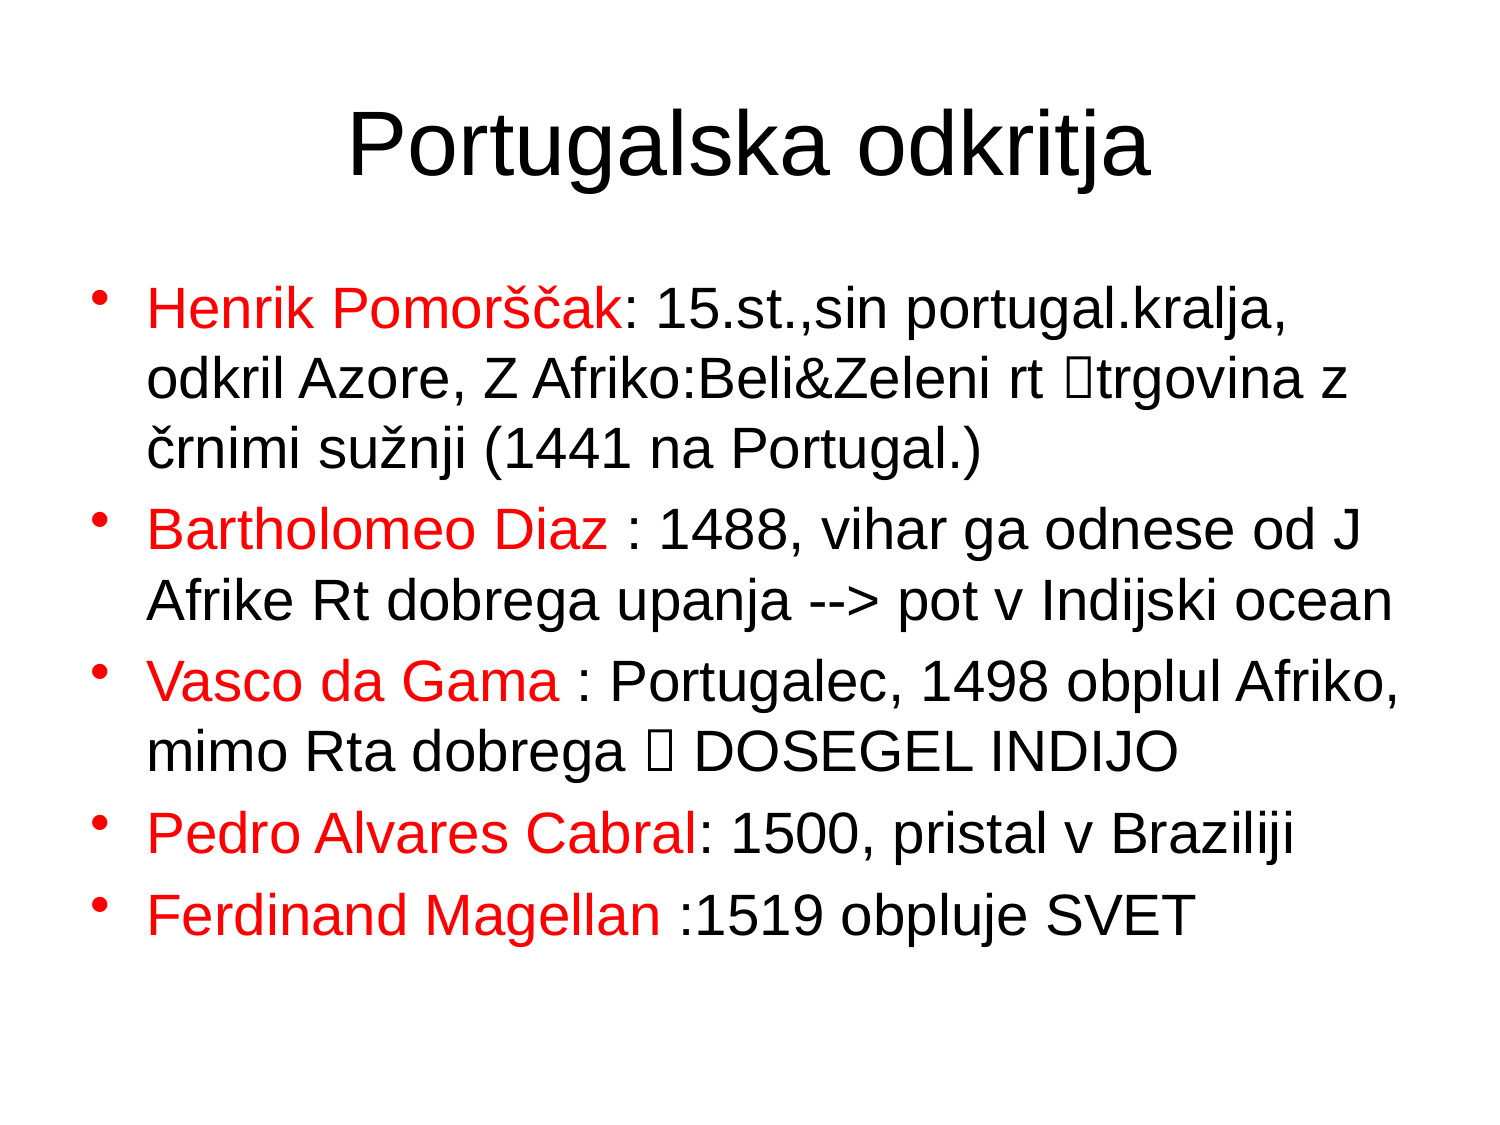

# Portugalska odkritja
Henrik Pomorščak: 15.st.,sin portugal.kralja, odkril Azore, Z Afriko:Beli&Zeleni rt trgovina z črnimi sužnji (1441 na Portugal.)
Bartholomeo Diaz : 1488, vihar ga odnese od J Afrike Rt dobrega upanja --> pot v Indijski ocean
Vasco da Gama : Portugalec, 1498 obplul Afriko, mimo Rta dobrega  DOSEGEL INDIJO
Pedro Alvares Cabral: 1500, pristal v Braziliji
Ferdinand Magellan :1519 obpluje SVET